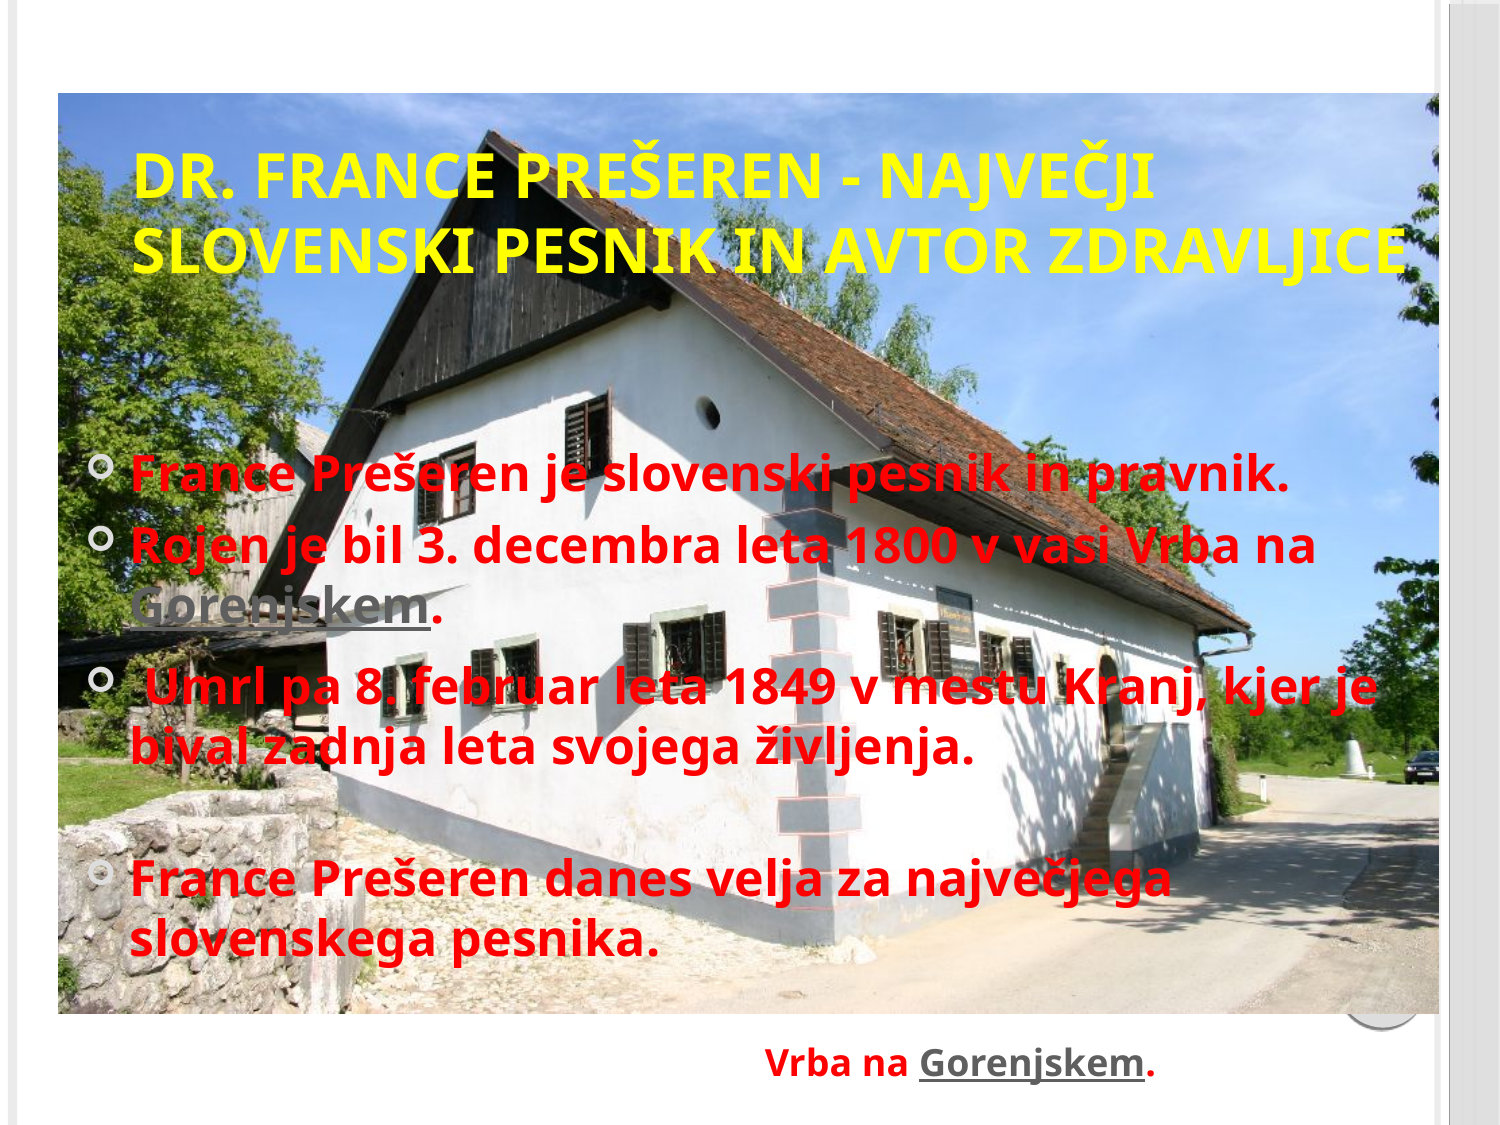

# Dr. France Prešeren - največji slovenski pesnik in avtor Zdravljice
France Prešeren je slovenski pesnik in pravnik.
Rojen je bil 3. decembra leta 1800 v vasi Vrba na Gorenjskem.
 Umrl pa 8. februar leta 1849 v mestu Kranj, kjer je bival zadnja leta svojega življenja.
France Prešeren danes velja za največjega slovenskega pesnika.
Vrba na Gorenjskem.